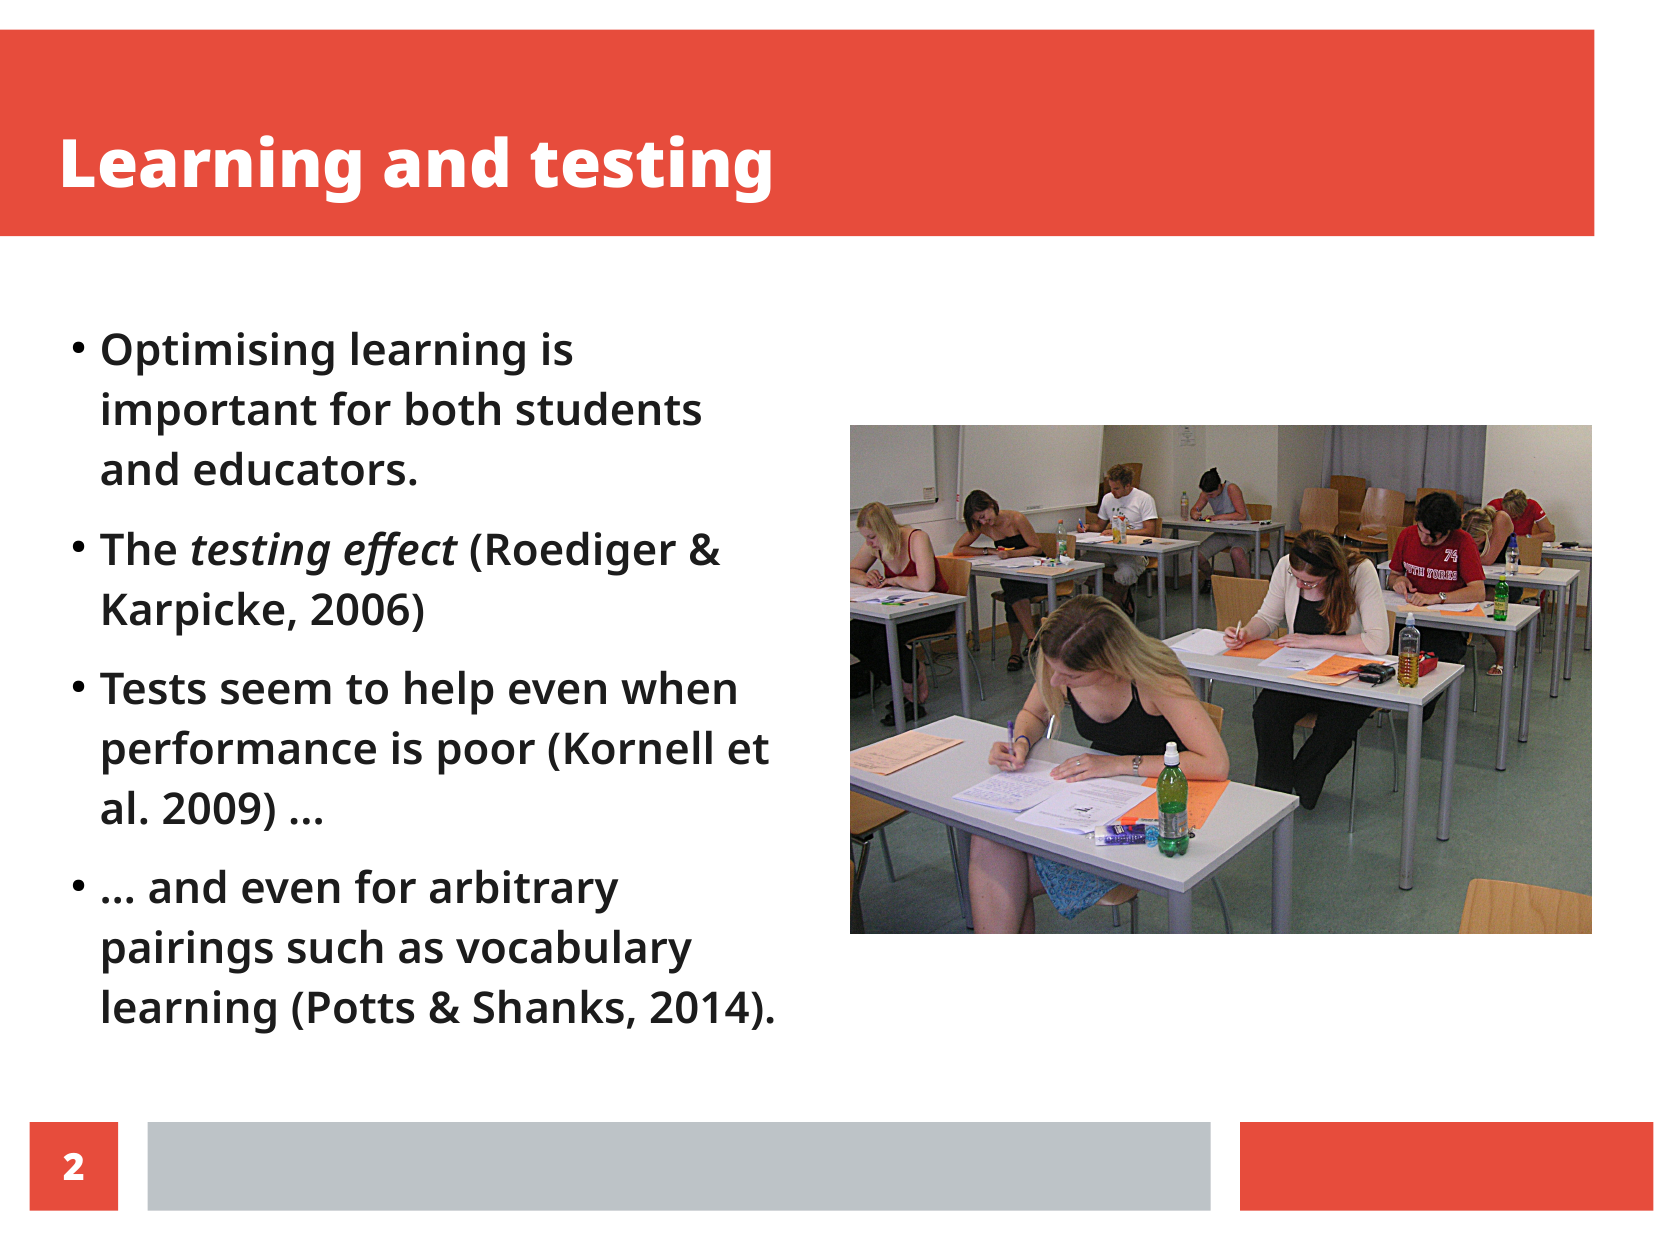

# Learning and testing
Optimising learning is important for both students and educators.
The testing effect (Roediger & Karpicke, 2006)
Tests seem to help even when performance is poor (Kornell et al. 2009) ...
… and even for arbitrary pairings such as vocabulary learning (Potts & Shanks, 2014).
2